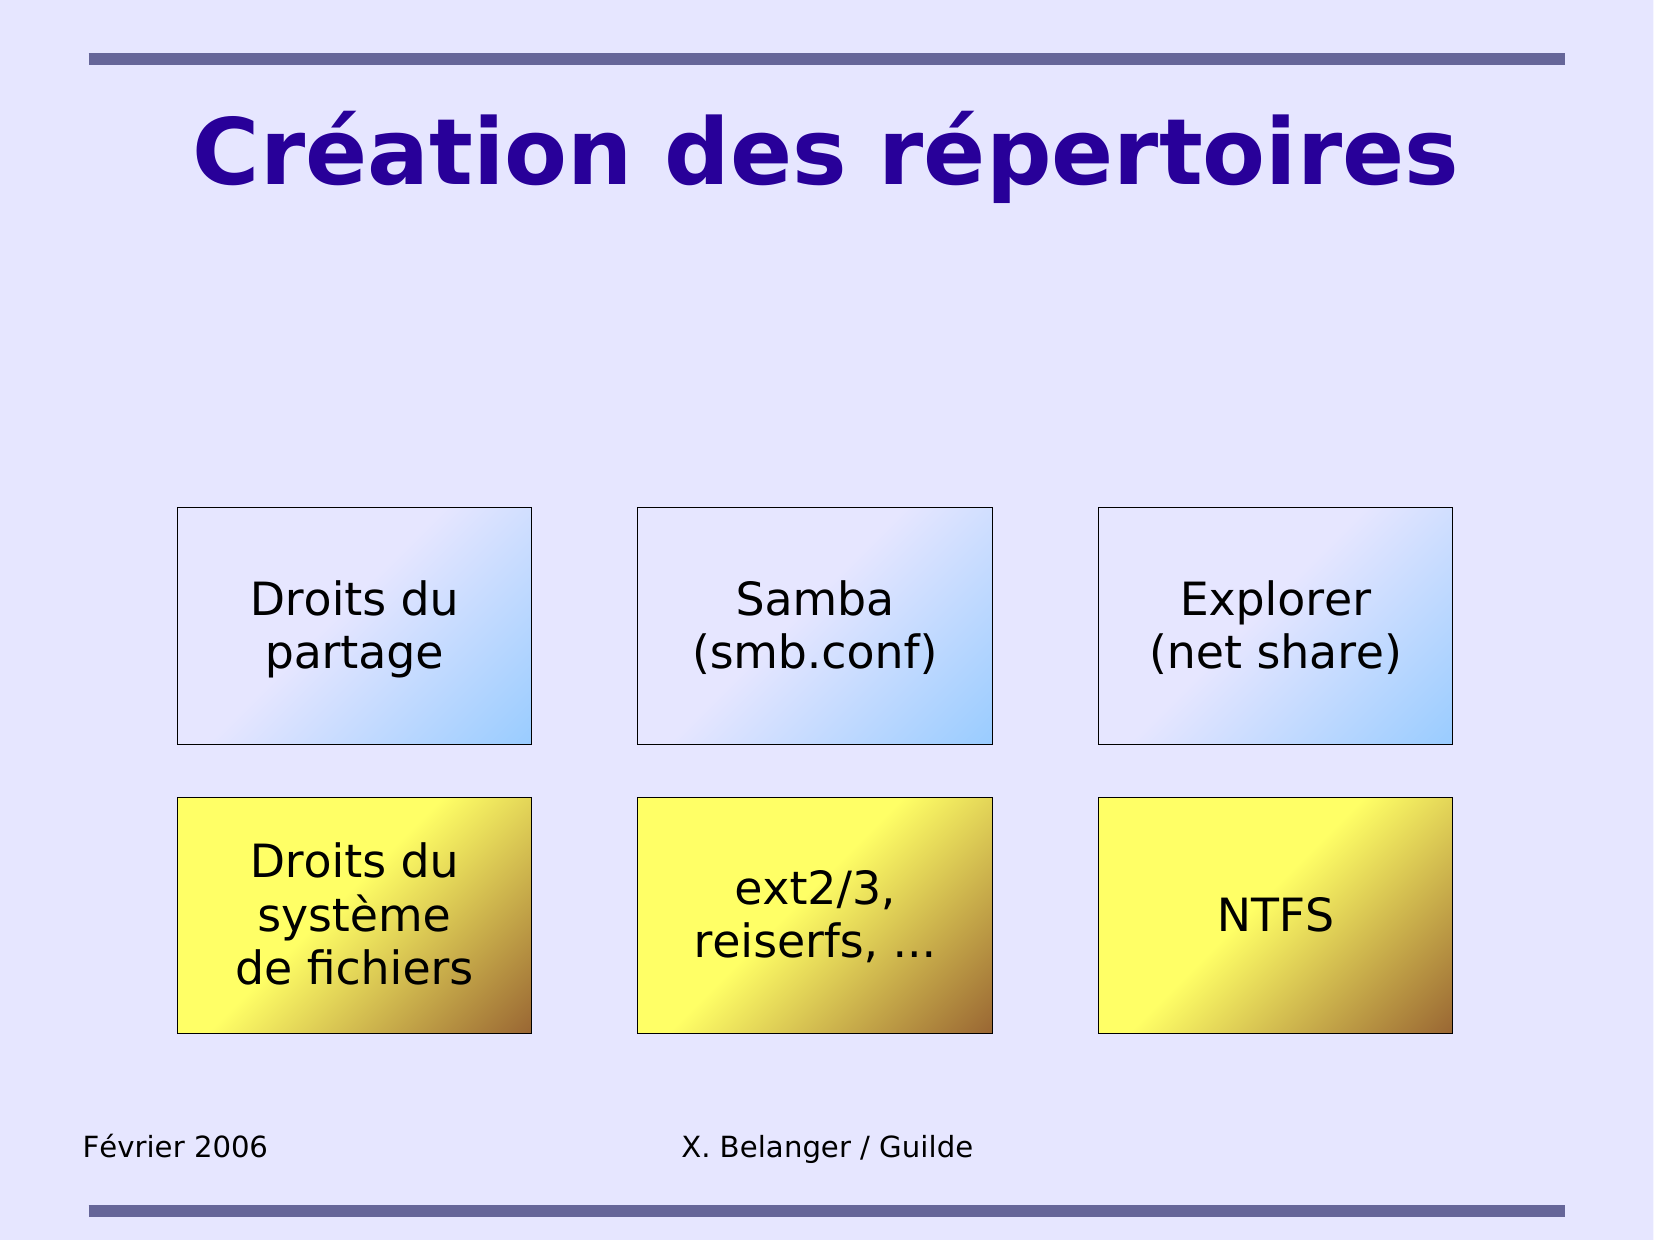

# Création des répertoires
Droits du
partage
Samba
(smb.conf)
Explorer
(net share)
Droits du
système
de fichiers
ext2/3,
reiserfs, ...
NTFS